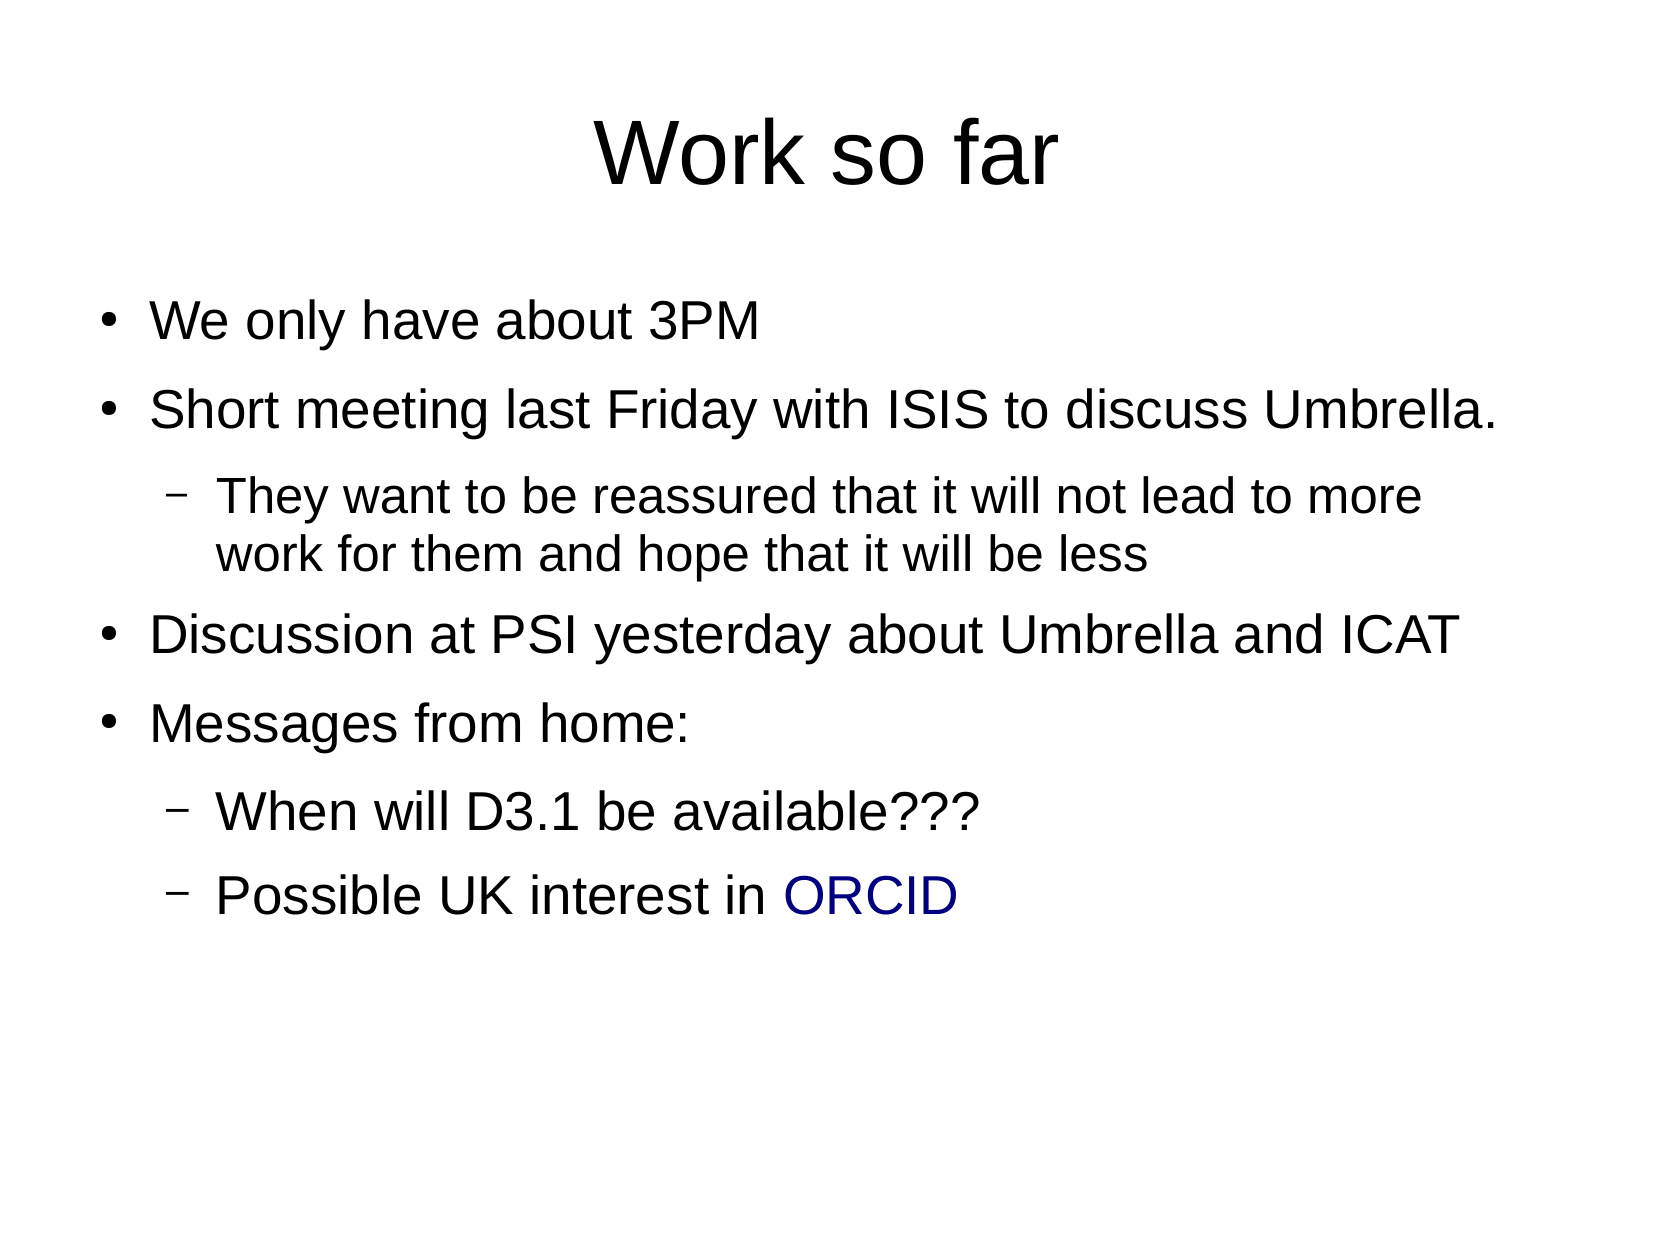

# Work so far
We only have about 3PM
Short meeting last Friday with ISIS to discuss Umbrella.
They want to be reassured that it will not lead to more work for them and hope that it will be less
Discussion at PSI yesterday about Umbrella and ICAT
Messages from home:
When will D3.1 be available???
Possible UK interest in ORCID